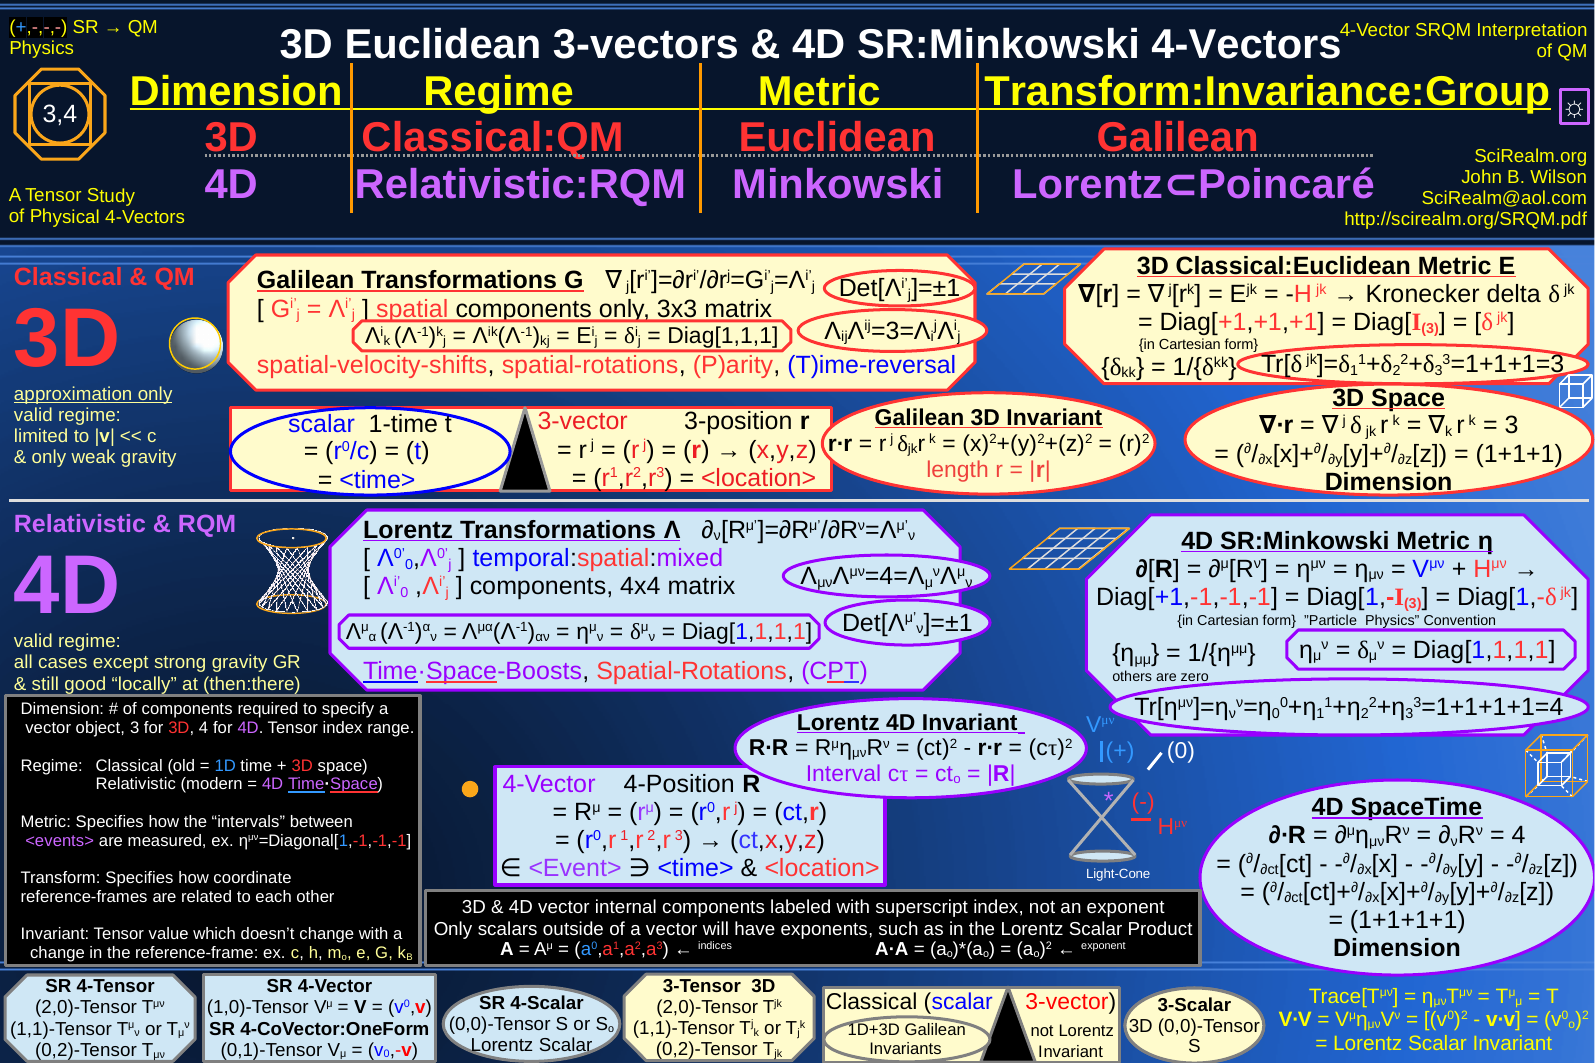

# 3D Euclidean 3-vectors & 4D SR:Minkowski 4-Vectors Dimension Regime Metric Transform:Invariance:Group 3D Classical:QM Euclidean Galilean 4D		Relativistic:RQM Minkowski Lorentz⊂Poincaré
(+,-,-,-) SR → QM
Physics
A Tensor Study
of Physical 4-Vectors
4-Vector SRQM Interpretation
of QM
SciRealm.org
John B. Wilson
SciRealm@aol.com
http://scirealm.org/SRQM.pdf
3,4
☼
3D Classical:Euclidean Metric E
∇[r] = ∇ j[rk] = Ejk = -H jk → Kronecker delta δ jk
= Diag[+1,+1,+1] = Diag[I(3)] = [δ jk]
{in Cartesian form}
{δkk} = 1/{δkk}
Tr[δ jk]=δ11+δ22+δ33=1+1+1=3
Galilean Transformations G ∇ j[ri’]=∂ri’/∂rj=Gi’j=Λi’j
[ Gi’j = Λi’j ] spatial components only, 3x3 matrix
spatial-velocity-shifts, spatial-rotations, (P)arity, (T)ime-reversal
Classical & QM
3D
approximation only
valid regime:
limited to |v| << c
& only weak gravity
Relativistic & RQM
4D
valid regime:
all cases except strong gravity GR
& still good “locally” at (then:there)
Det[Λi’j]=±1
ΛijΛij=3=ΛijΛij
Λik (Λ-1)kj = Λik(Λ-1)kj = Eij = δij = Diag[1,1,1]
3D Space
∇∙r = ∇ j δ jk r k = ∇k r k = 3
= (∂/∂x[x]+∂/∂y[y]+∂/∂z[z]) = (1+1+1)
Dimension
Galilean 3D Invariant
r∙r = r j δjkr k = (x)2+(y)2+(z)2 = (r)2
length r = |r|
3-vector 3-position r
= r j = (r j) = (r) → (x,y,z)
= (r1,r2,r3) = <location>
scalar 1-time t
= (r0/c) = (t)
= <time>
Lorentz Transformations Λ ∂ν[Rμ’]=∂Rμ’/∂Rν=Λμ’ν
[ Λ0’0,Λ0’j ] temporal:spatial:mixed
[ Λi’0 ,Λi’j ] components, 4x4 matrix
Time·Space-Boosts, Spatial-Rotations, (CPT)
4D SR:Minkowski Metric η
∂[R] = ∂μ[Rν] = ημν = ημν = Vμν + Hμν →
Diag[+1,-1,-1,-1] = Diag[1,-I(3)] = Diag[1,-δ jk]
{in Cartesian form} ”Particle Physics” Convention
{ημμ} = 1/{ημμ}
others are zero
ημν = δμν = Diag[1,1,1,1]
Tr[ημν]=ηνν=η00+η11+η22+η33=1+1+1+1=4
ΛμνΛμν=4=ΛμνΛμν
Det[Λμ’ν]=±1
Λμα (Λ-1)αν = Λμα(Λ-1)αν = ημν = δμν = Diag[1,1,1,1]
Dimension: # of components required to specify a
 vector object, 3 for 3D, 4 for 4D. Tensor index range.
Regime:	Classical (old = 1D time + 3D space)
	Relativistic (modern = 4D Time·Space)
Metric: Specifies how the “intervals” between
 <events> are measured, ex. ημν=Diagonal[1,-1,-1,-1]
Transform: Specifies how coordinate
reference-frames are related to each other
Invariant: Tensor value which doesn’t change with a
 change in the reference-frame: ex. c, h, mo, e, G, kB
Lorentz 4D Invariant
R∙R = RμημνRν = (ct)2 - r∙r = (cτ)2
Interval cτ = cto = |R|
Vμν
 (+) (0)
 (-)
 Hμν
Light-Cone
*
4-Vector 4-Position R
= Rμ = (rμ) = (r0,r j) = (ct,r)
= (r0,r 1,r 2,r 3) → (ct,x,y,z)
∈ <Event> ∋ <time> & <location>
4D SpaceTime
∂∙R = ∂μημνRν = ∂νRν = 4
= (∂/∂ct[ct] - -∂/∂x[x] - -∂/∂y[y] - -∂/∂z[z])
= (∂/∂ct[ct]+∂/∂x[x]+∂/∂y[y]+∂/∂z[z])
= (1+1+1+1)
Dimension
3D & 4D vector internal components labeled with superscript index, not an exponent
Only scalars outside of a vector will have exponents, such as in the Lorentz Scalar Product
A = Aμ = (a0,a1,a2,a3) ← indices		A·A = (ao)*(ao) = (ao)2 ← exponent
3-Tensor 3D
(2,0)-Tensor Tjk
(1,1)-Tensor Tjk or Tjk
(0,2)-Tensor Tjk
SR 4-Tensor
(2,0)-Tensor Tμν
(1,1)-Tensor Tμν or Tμν
(0,2)-Tensor Tμν
SR 4-Vector
(1,0)-Tensor Vμ = V = (v0,v)
SR 4-CoVector:OneForm
(0,1)-Tensor Vμ = (v0,-v)
Trace[Tμν] = ημνTμν = Tμμ = T
V∙V = VμημνVν = [(v0)2 - v∙v] = (v0o)2
= Lorentz Scalar Invariant
SR 4-Scalar
(0,0)-Tensor S or So
Lorentz Scalar
Classical (scalar ; 3-vector)
 not Lorentz
 Invariant
1D+3D Galilean
Invariants
3-Scalar
3D (0,0)-Tensor
S
3-Scalar
3D (0,0)-Tensor
S